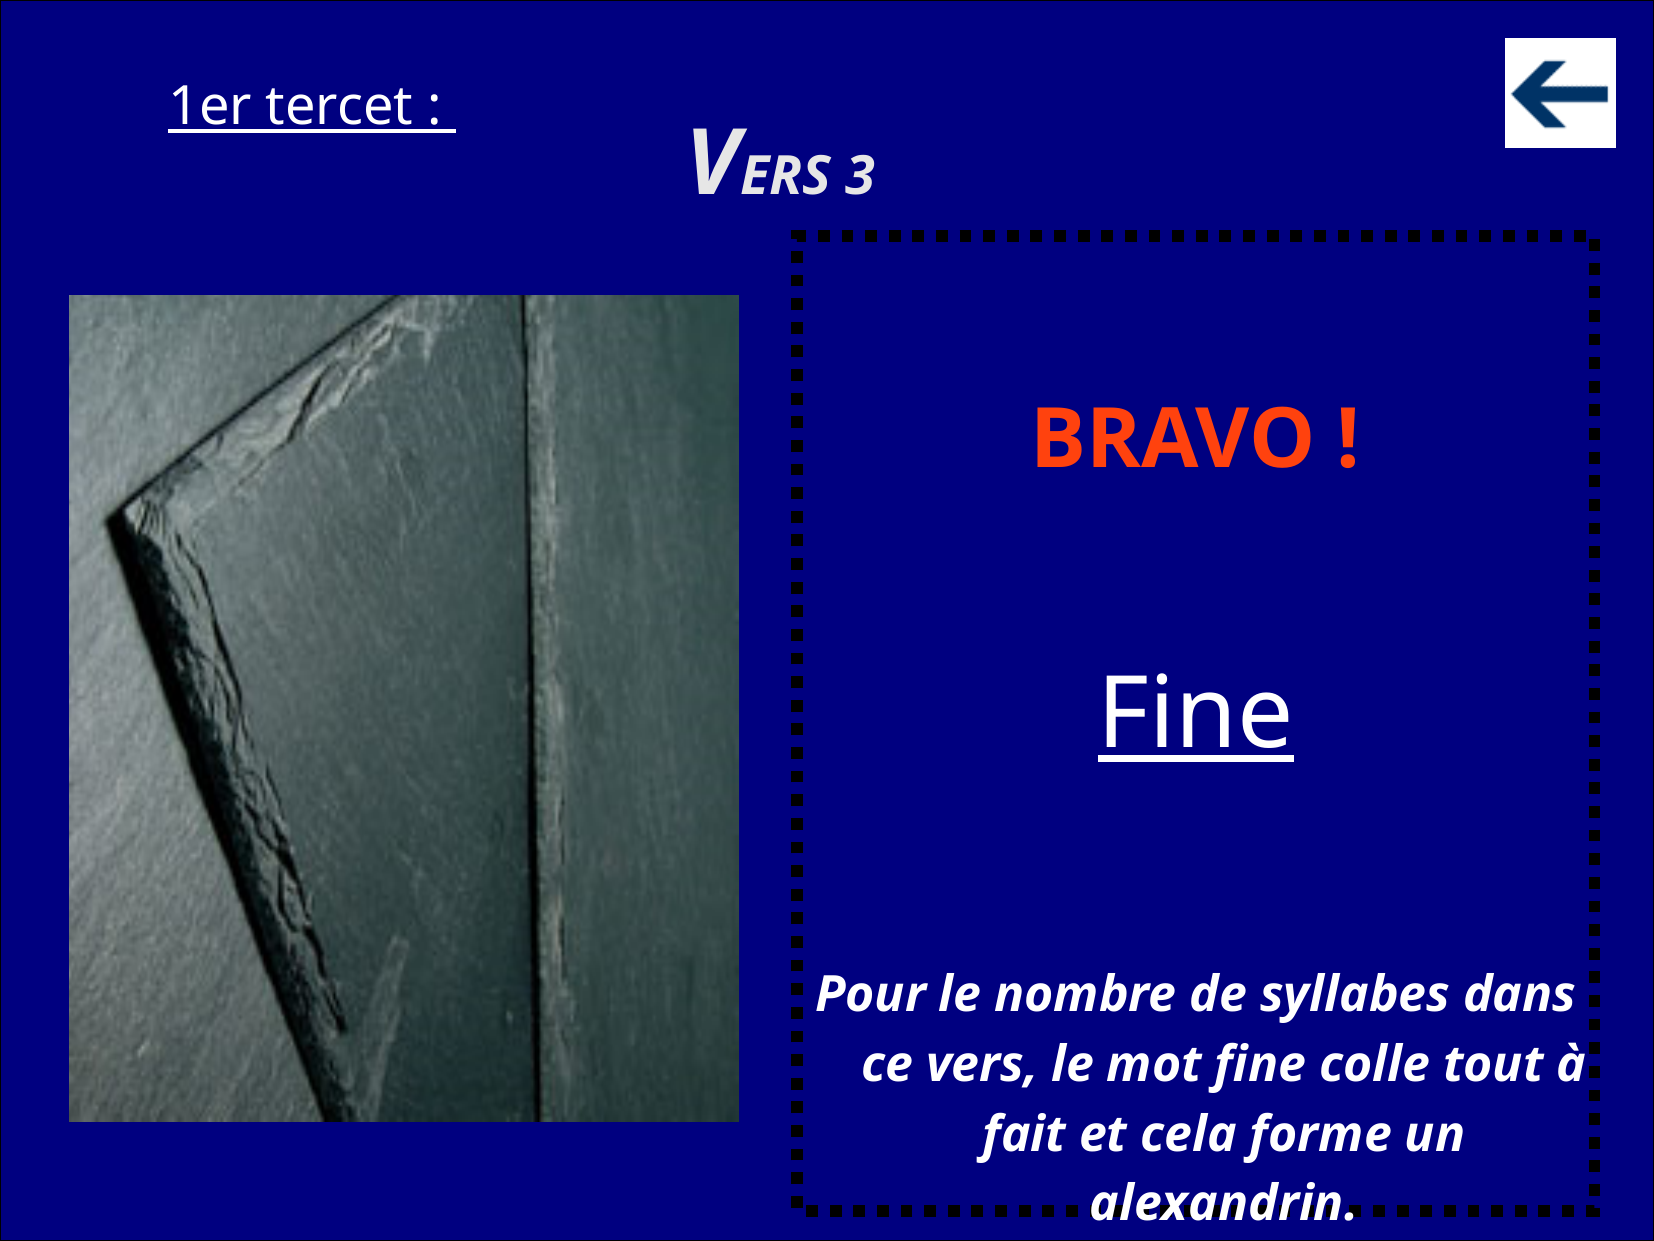

VERS 3
1er tercet :
# BRAVO !
Fine
Pour le nombre de syllabes dans ce vers, le mot fine colle tout à fait et cela forme un alexandrin.